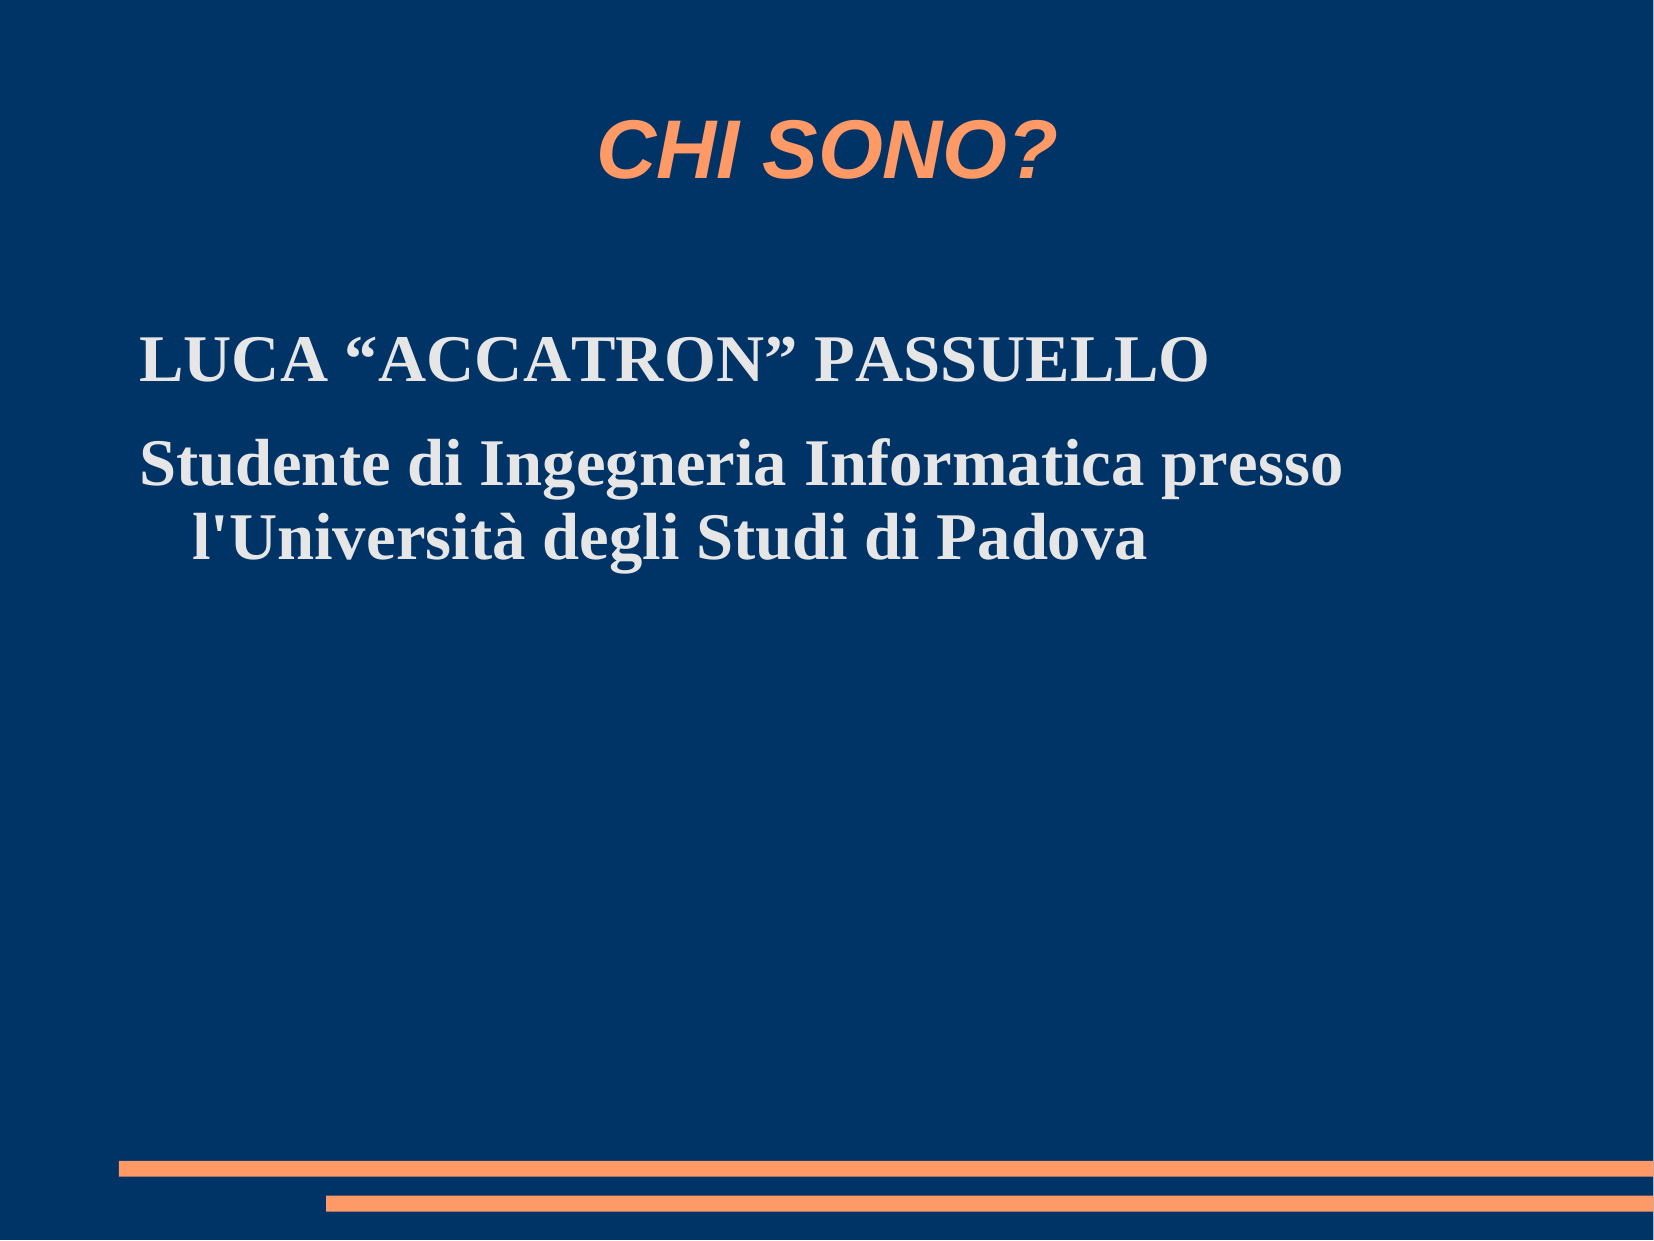

# CHI SONO?
LUCA “ACCATRON” PASSUELLO
Studente di Ingegneria Informatica presso l'Università degli Studi di Padova